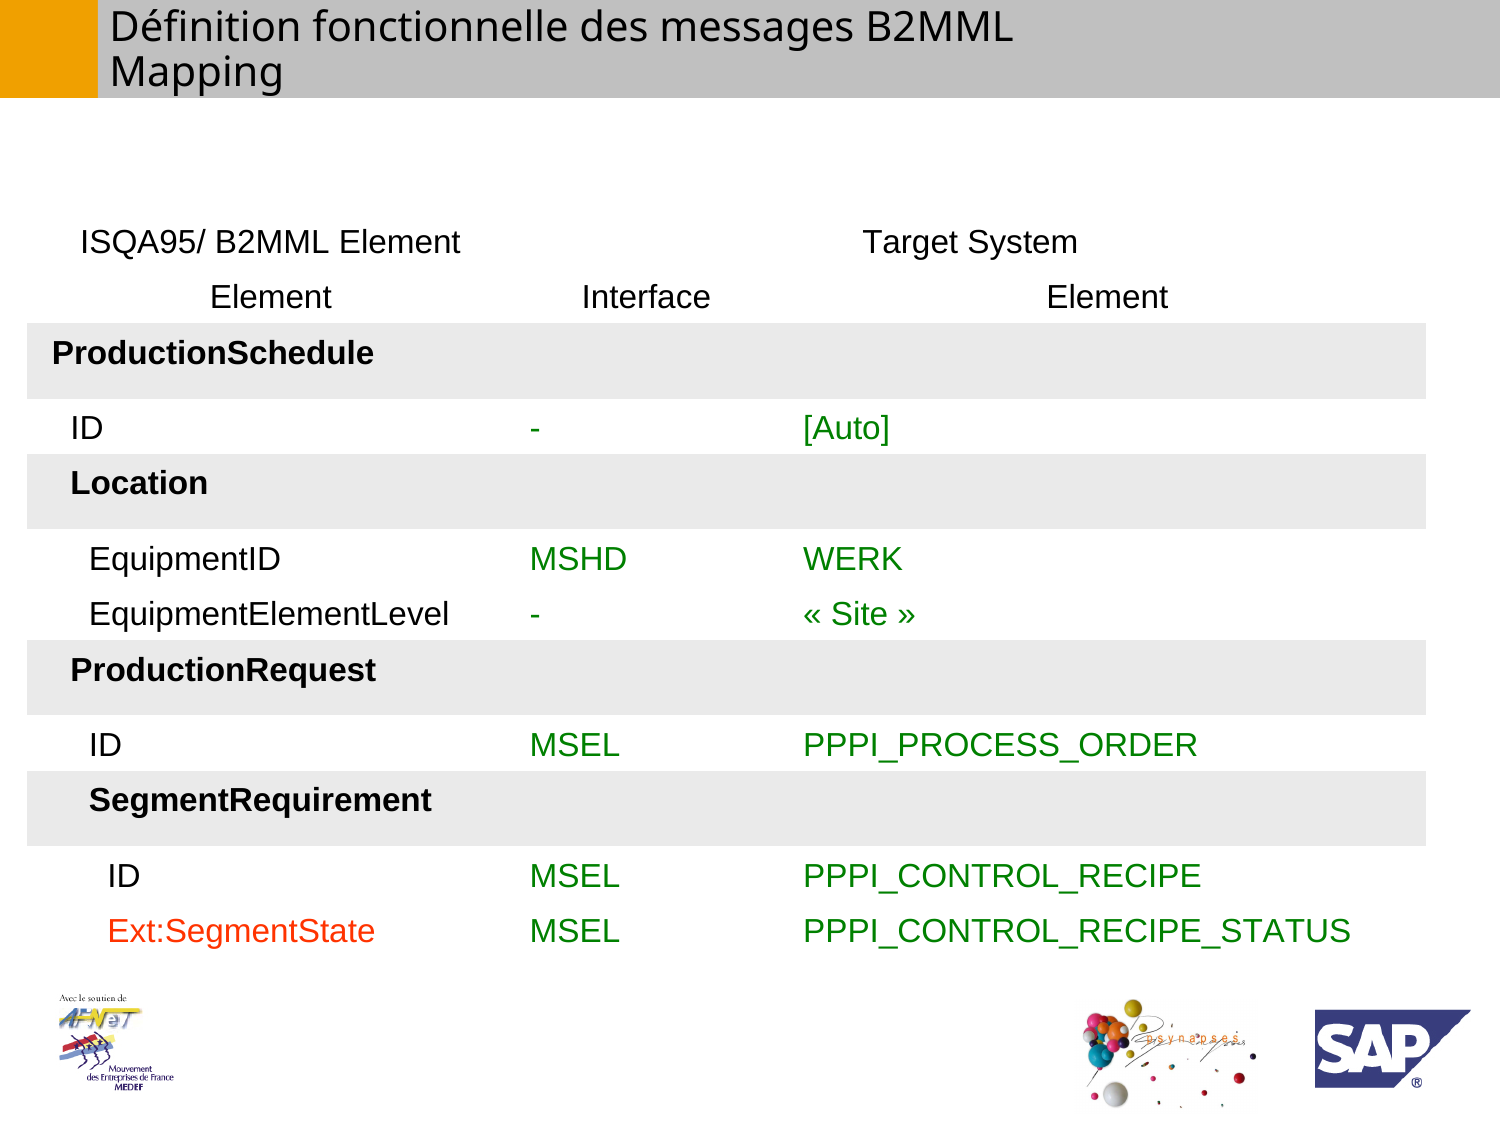

# Définition fonctionnelle des messages B2MML Mapping
| ISQA95/ B2MML Element | Target System | |
| --- | --- | --- |
| Element | Interface | Element |
| ProductionSchedule | | |
| ID | - | [Auto] |
| Location | | |
| EquipmentID | MSHD | WERK |
| EquipmentElementLevel | - | « Site » |
| ProductionRequest | | |
| ID | MSEL | PPPI\_PROCESS\_ORDER |
| SegmentRequirement | | |
| ID | MSEL | PPPI\_CONTROL\_RECIPE |
| Ext:SegmentState | MSEL | PPPI\_CONTROL\_RECIPE\_STATUS |